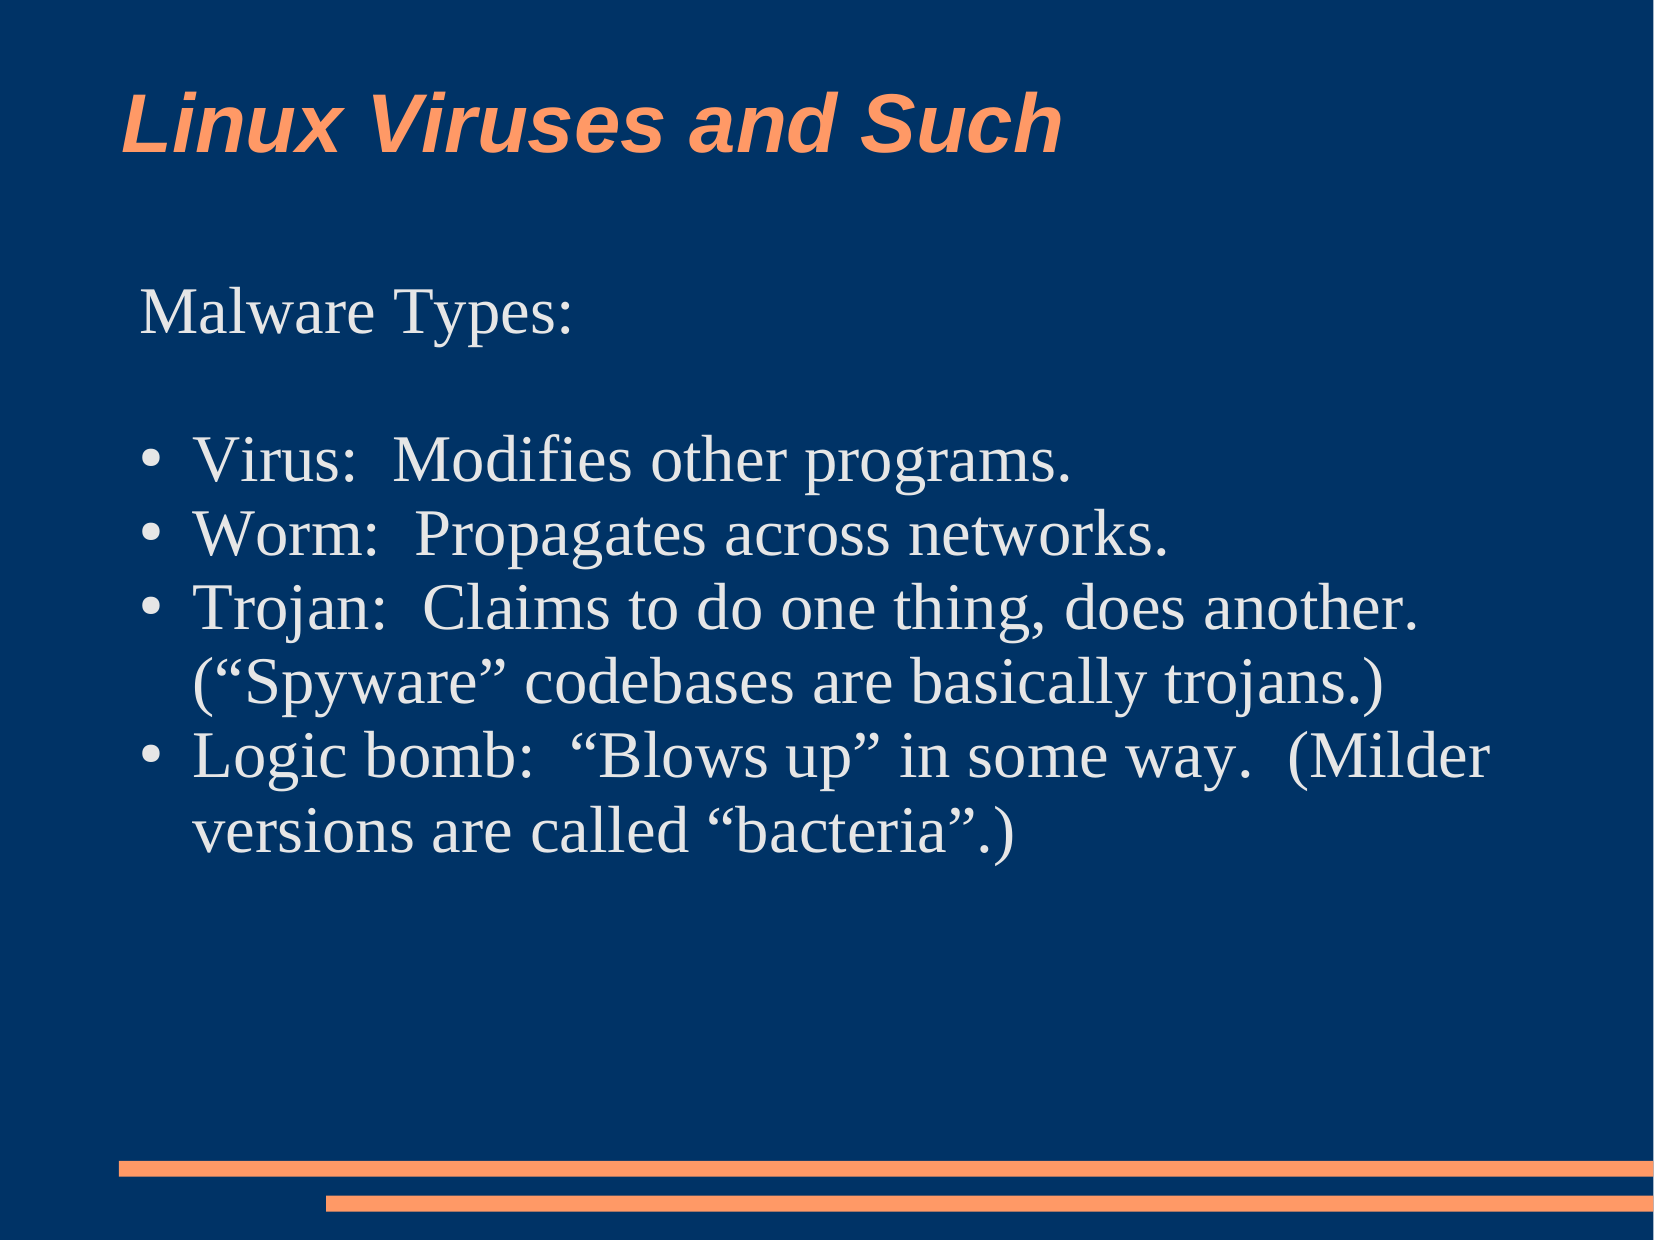

# Linux Viruses and Such
Malware Types:
Virus: Modifies other programs.
Worm: Propagates across networks.
Trojan: Claims to do one thing, does another. (“Spyware” codebases are basically trojans.)
Logic bomb: “Blows up” in some way. (Milder versions are called “bacteria”.)